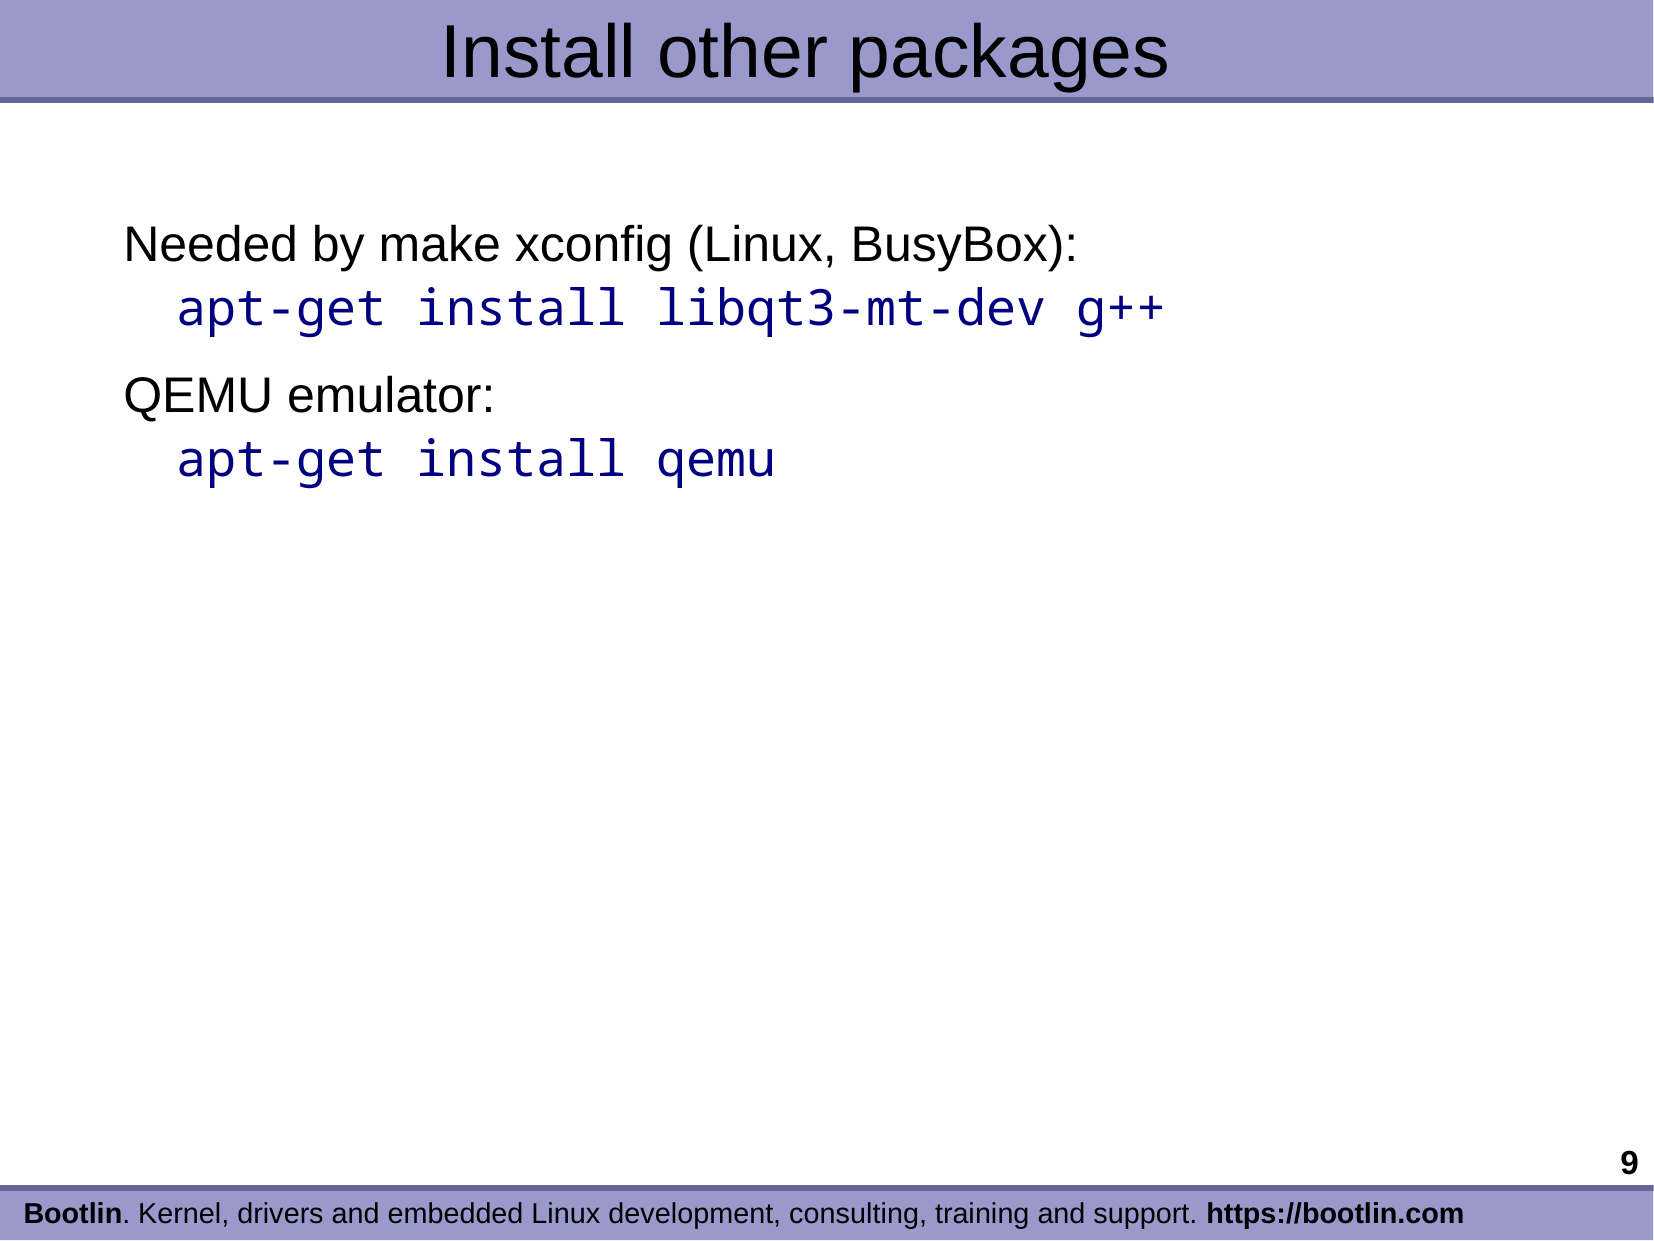

# Install other packages
Needed by make xconfig (Linux, BusyBox):
apt-get install libqt3-mt-dev g++
QEMU emulator:
apt-get install qemu